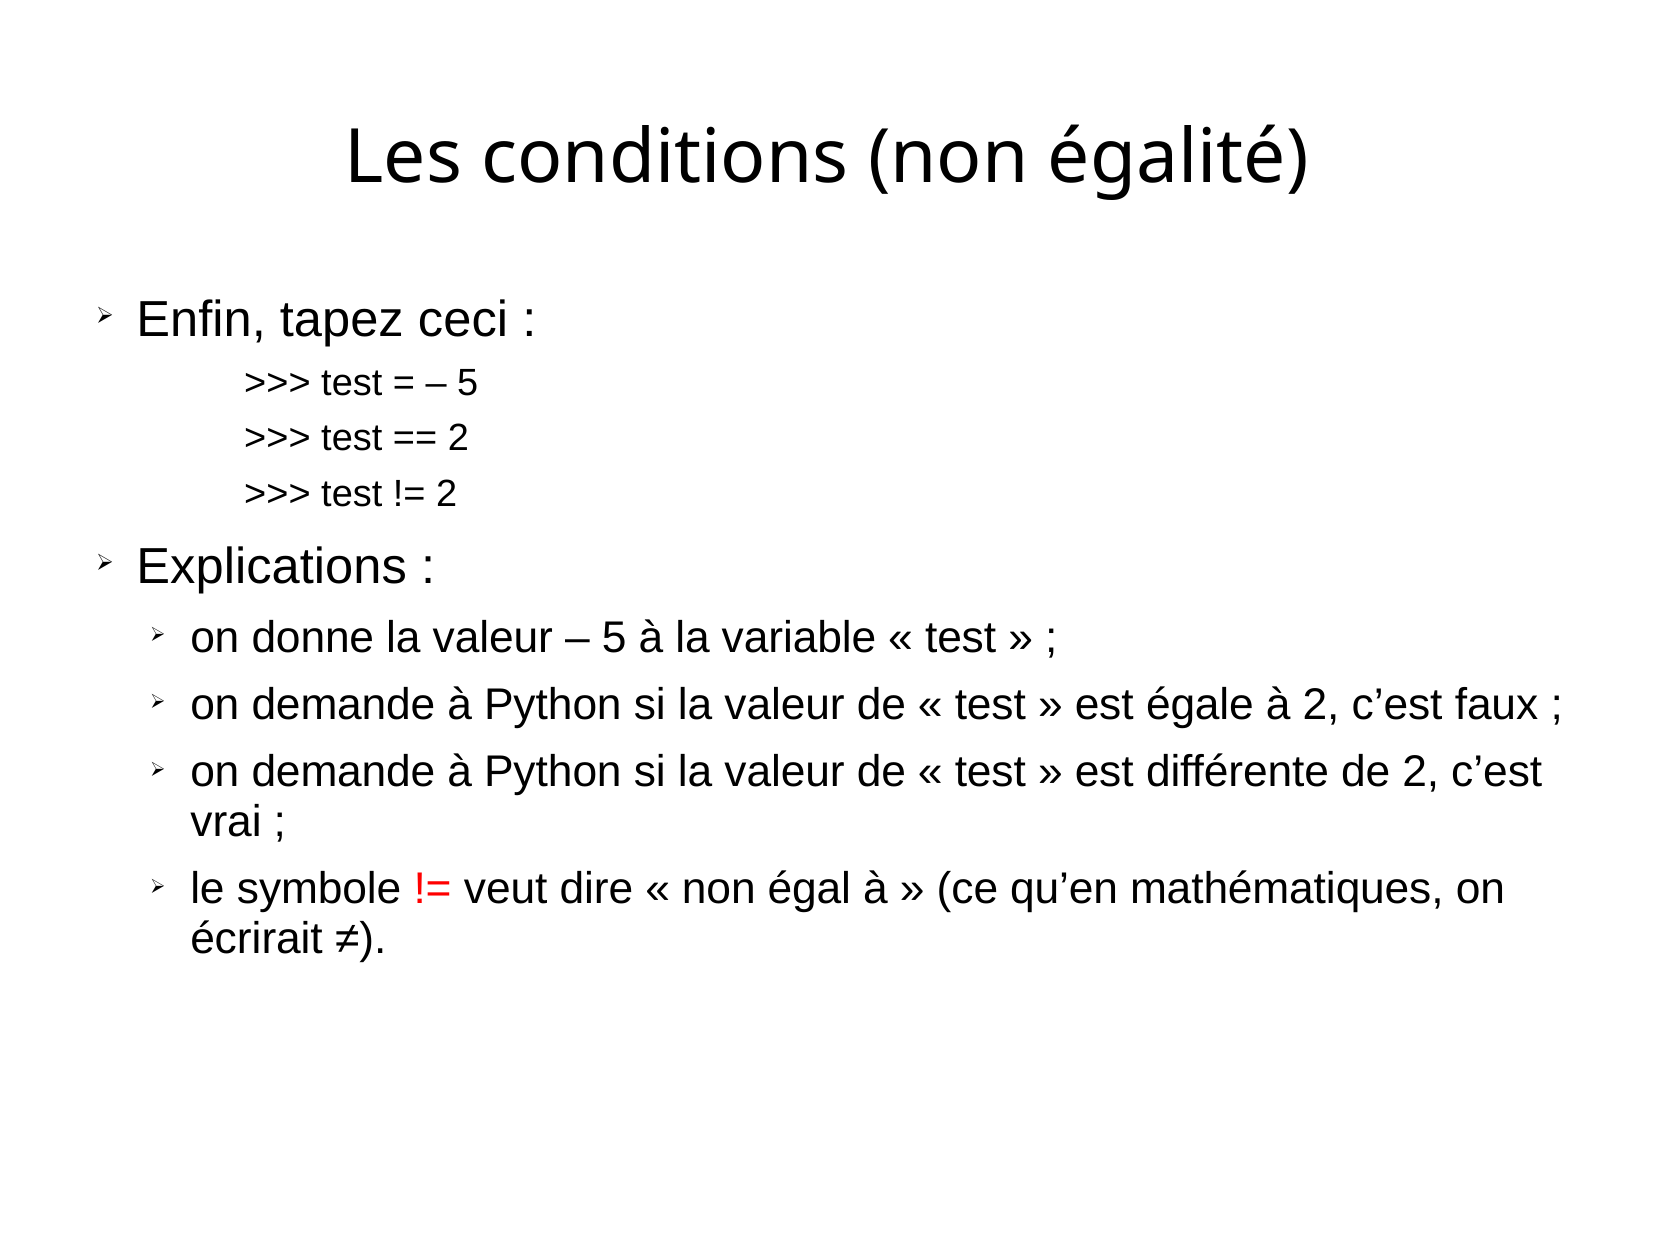

# Les conditions (non égalité)
Enfin, tapez ceci :
>>> test = – 5
>>> test == 2
>>> test != 2
Explications :
on donne la valeur – 5 à la variable « test » ;
on demande à Python si la valeur de « test » est égale à 2, c’est faux ;
on demande à Python si la valeur de « test » est différente de 2, c’est vrai ;
le symbole != veut dire « non égal à » (ce qu’en mathématiques, on écrirait ≠).